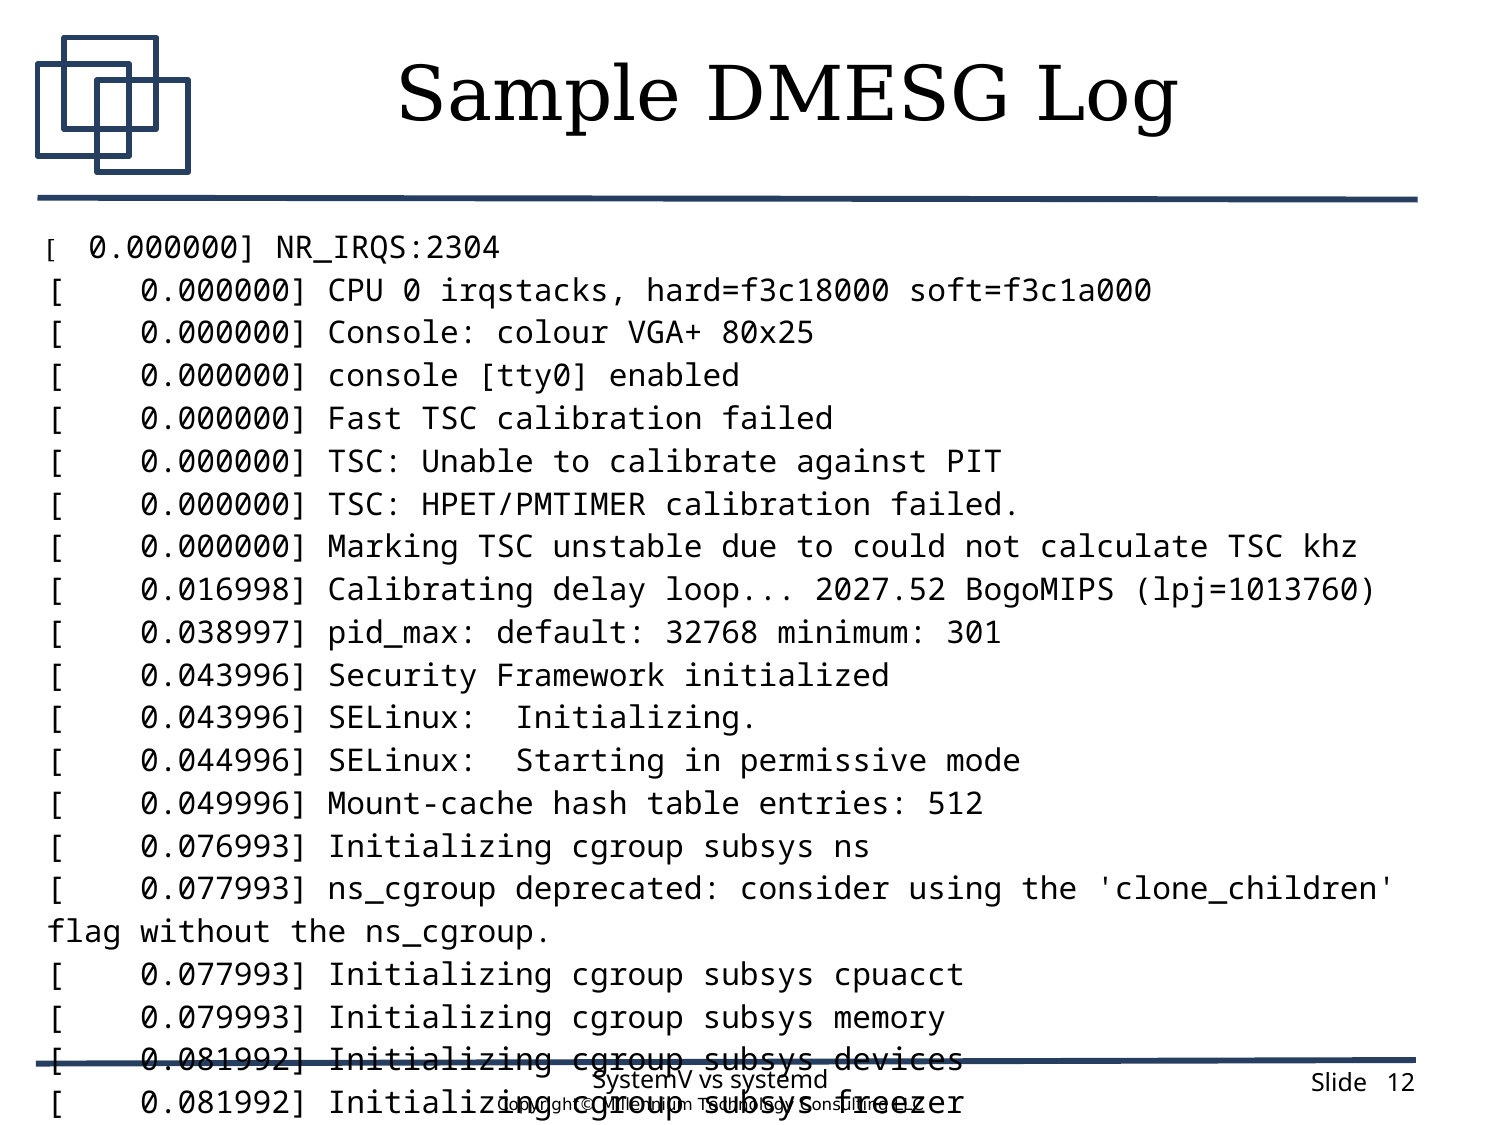

# Sample DMESG Log
[ 0.000000] NR_IRQS:2304
[ 0.000000] CPU 0 irqstacks, hard=f3c18000 soft=f3c1a000
[ 0.000000] Console: colour VGA+ 80x25
[ 0.000000] console [tty0] enabled
[ 0.000000] Fast TSC calibration failed
[ 0.000000] TSC: Unable to calibrate against PIT
[ 0.000000] TSC: HPET/PMTIMER calibration failed.
[ 0.000000] Marking TSC unstable due to could not calculate TSC khz
[ 0.016998] Calibrating delay loop... 2027.52 BogoMIPS (lpj=1013760)
[ 0.038997] pid_max: default: 32768 minimum: 301
[ 0.043996] Security Framework initialized
[ 0.043996] SELinux: Initializing.
[ 0.044996] SELinux: Starting in permissive mode
[ 0.049996] Mount-cache hash table entries: 512
[ 0.076993] Initializing cgroup subsys ns
[ 0.077993] ns_cgroup deprecated: consider using the 'clone_children' flag without the ns_cgroup.
[ 0.077993] Initializing cgroup subsys cpuacct
[ 0.079993] Initializing cgroup subsys memory
[ 0.081992] Initializing cgroup subsys devices
[ 0.081992] Initializing cgroup subsys freezer
[ 0.082992] Initializing cgroup subsys net_cls
[ 0.082992] Initializing cgroup subsys blkio
[ 0.086992] mce: CPU supports 0 MCE banks